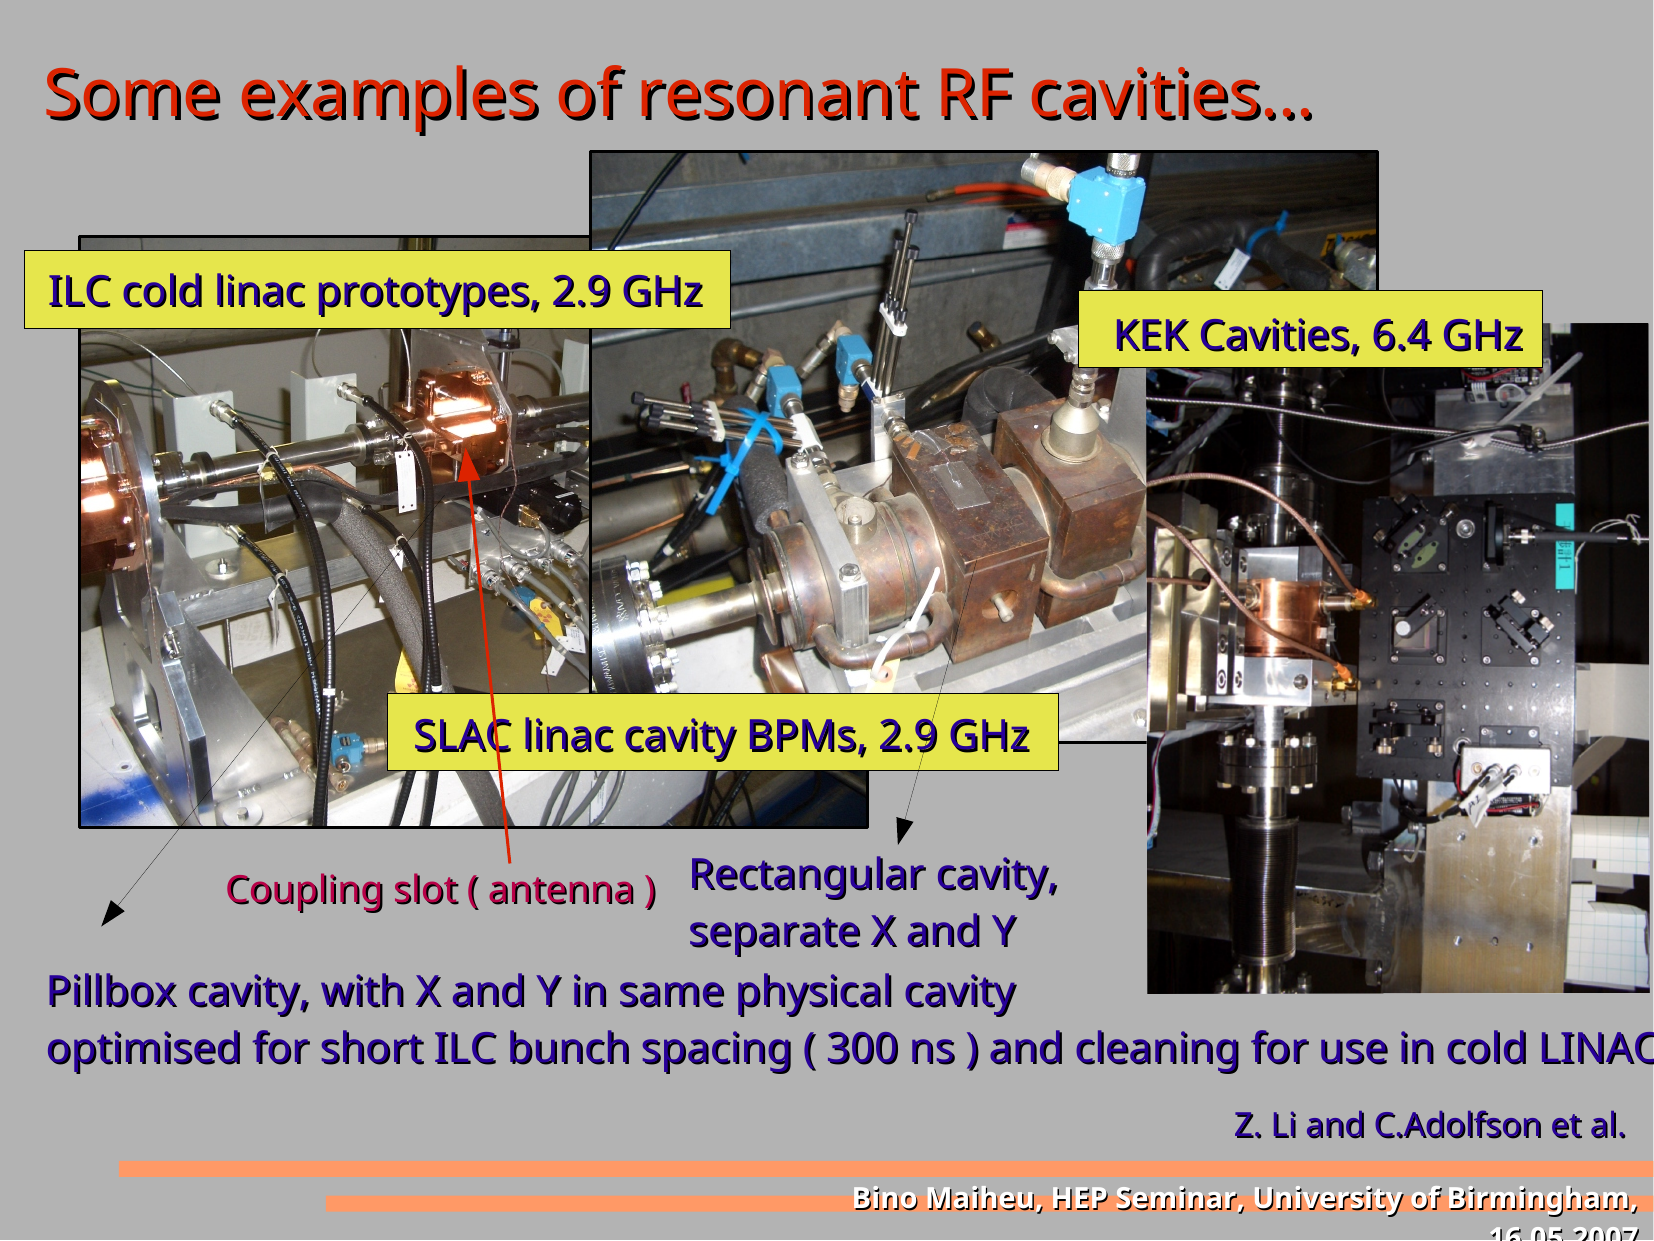

Some examples of resonant RF cavities...
ILC cold linac prototypes, 2.9 GHz
KEK Cavities, 6.4 GHz
SLAC linac cavity BPMs, 2.9 GHz
Rectangular cavity,
separate X and Y
Coupling slot ( antenna )
Pillbox cavity, with X and Y in same physical cavity
optimised for short ILC bunch spacing ( 300 ns ) and cleaning for use in cold LINAC
Z. Li and C.Adolfson et al.
Bino Maiheu, HEP Seminar, University of Birmingham, 16.05.2007